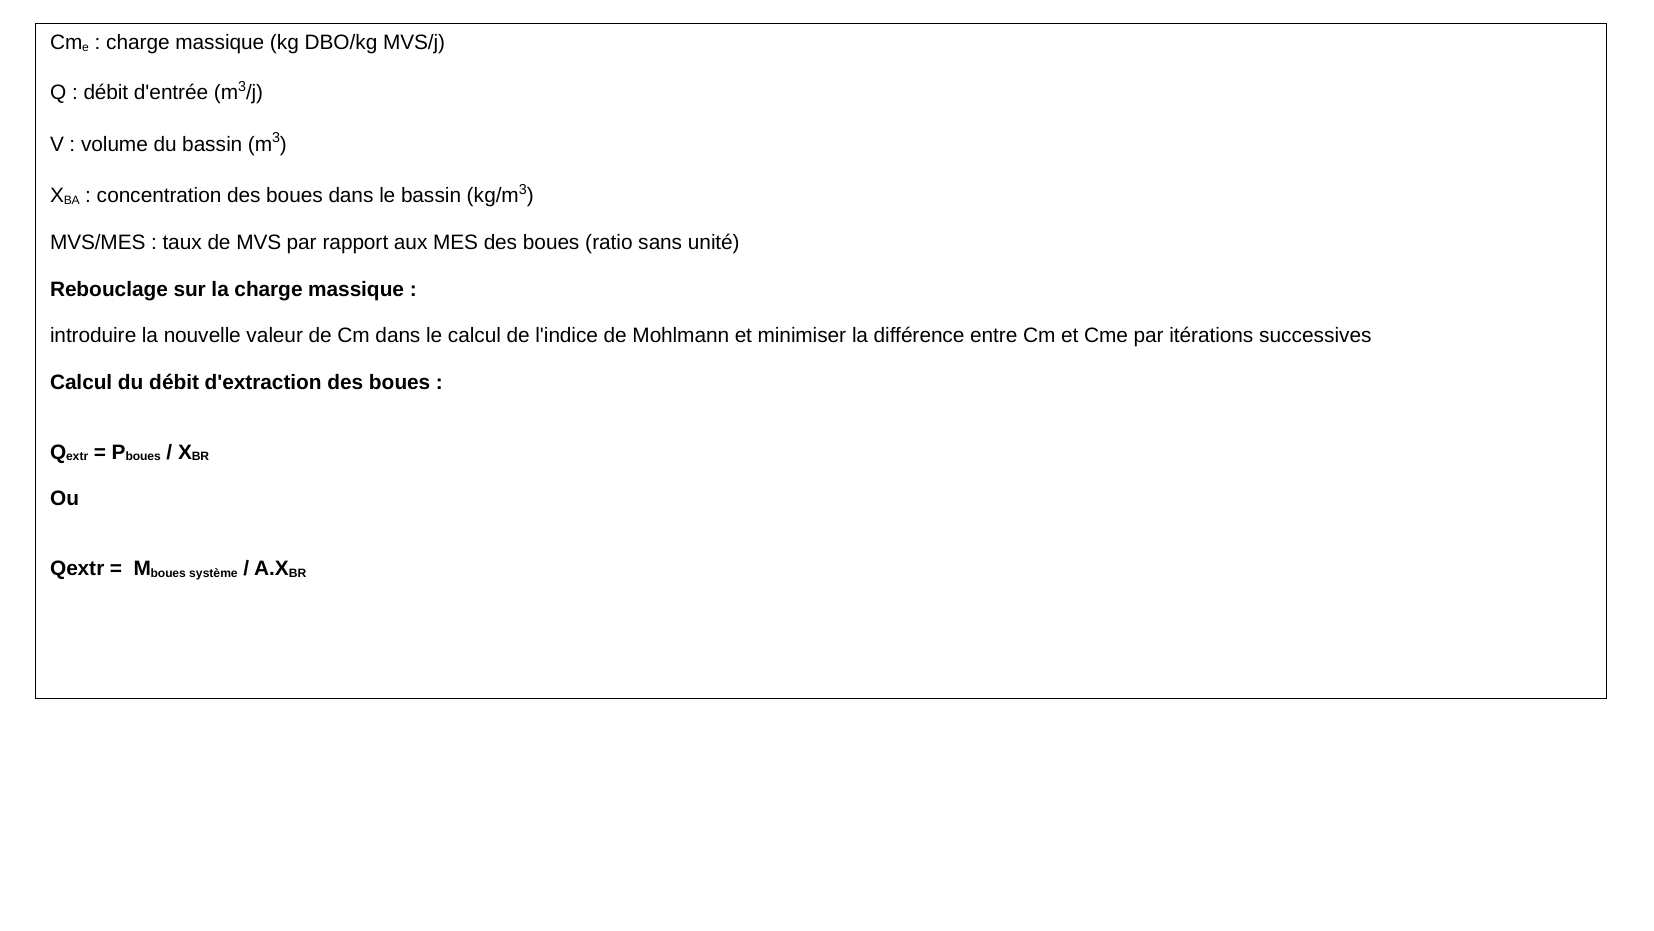

Cme : charge massique (kg DBO/kg MVS/j)
Q : débit d'entrée (m3/j)
V : volume du bassin (m3)
XBA : concentration des boues dans le bassin (kg/m3)
MVS/MES : taux de MVS par rapport aux MES des boues (ratio sans unité)
Rebouclage sur la charge massique :
introduire la nouvelle valeur de Cm dans le calcul de l'indice de Mohlmann et minimiser la différence entre Cm et Cme par itérations successives
Calcul du débit d'extraction des boues :
Qextr = Pboues / XBR
Ou
Qextr = Mboues système / A.XBR